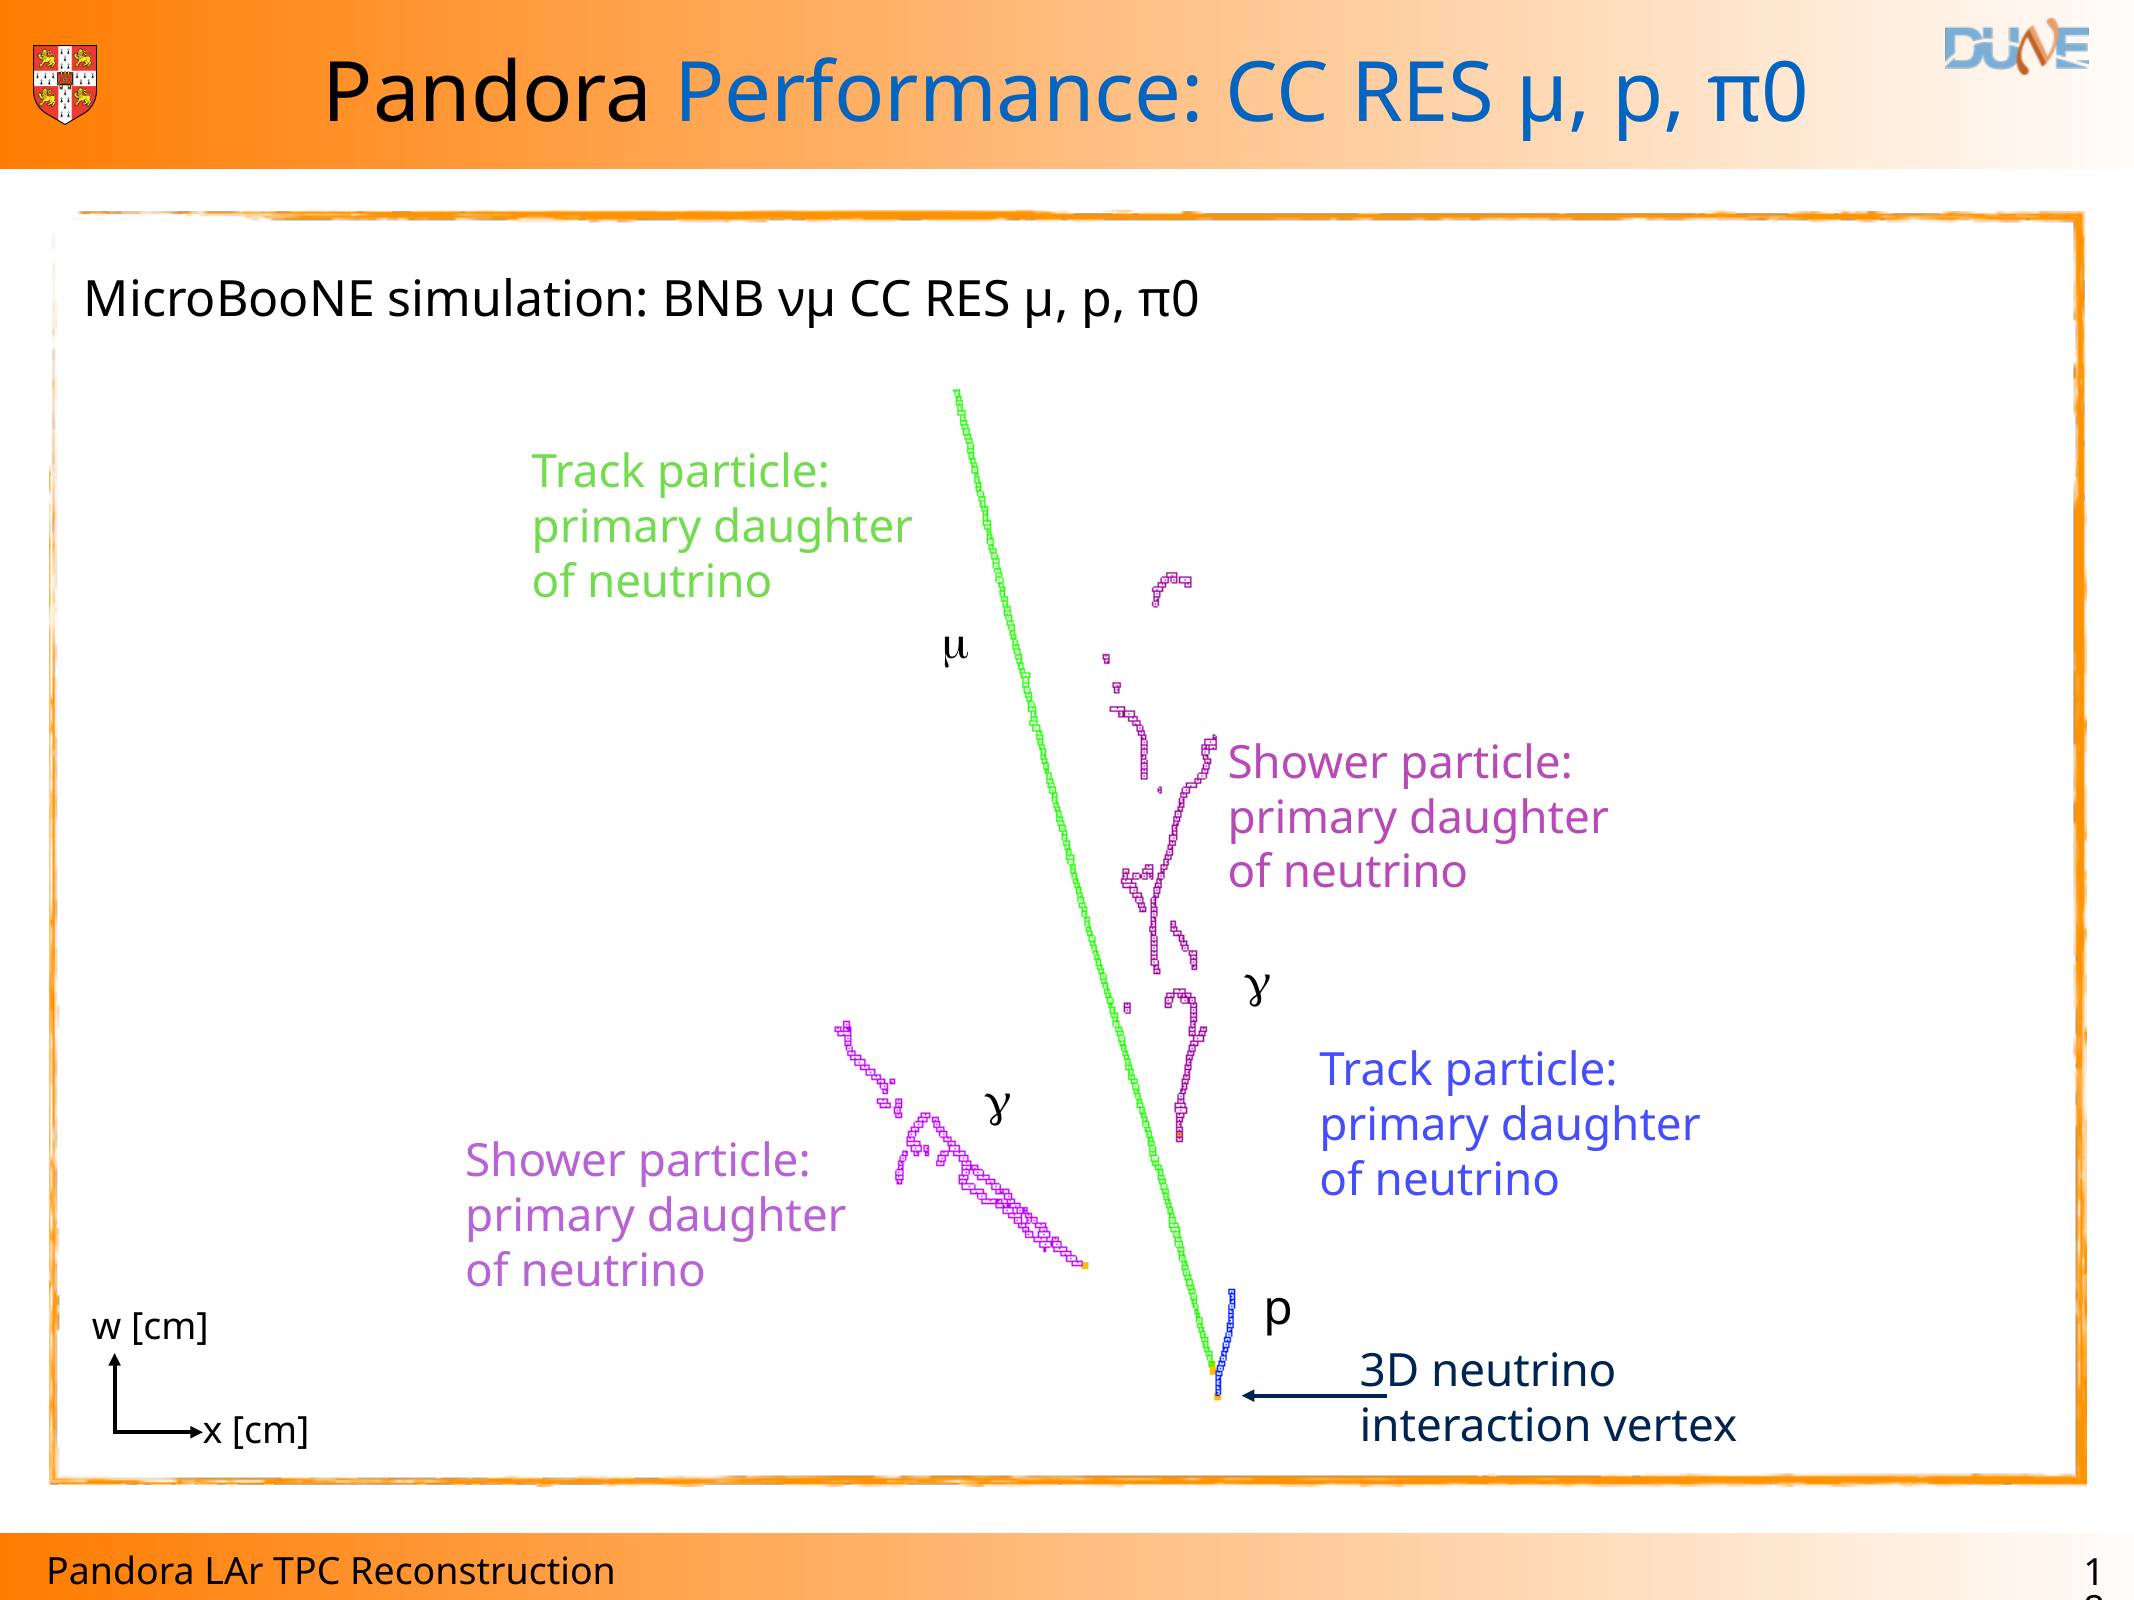

Pandora Performance: CC RES μ, p, π0
MicroBooNE simulation: BNB νμ CC RES μ, p, π0
Track particle: primary daughter of neutrino
m
Shower particle: primary daughter of neutrino
g
Track particle: primary daughter of neutrino
g
Shower particle: primary daughter of neutrino
p
w [cm]
3D neutrino interaction vertex
x [cm]